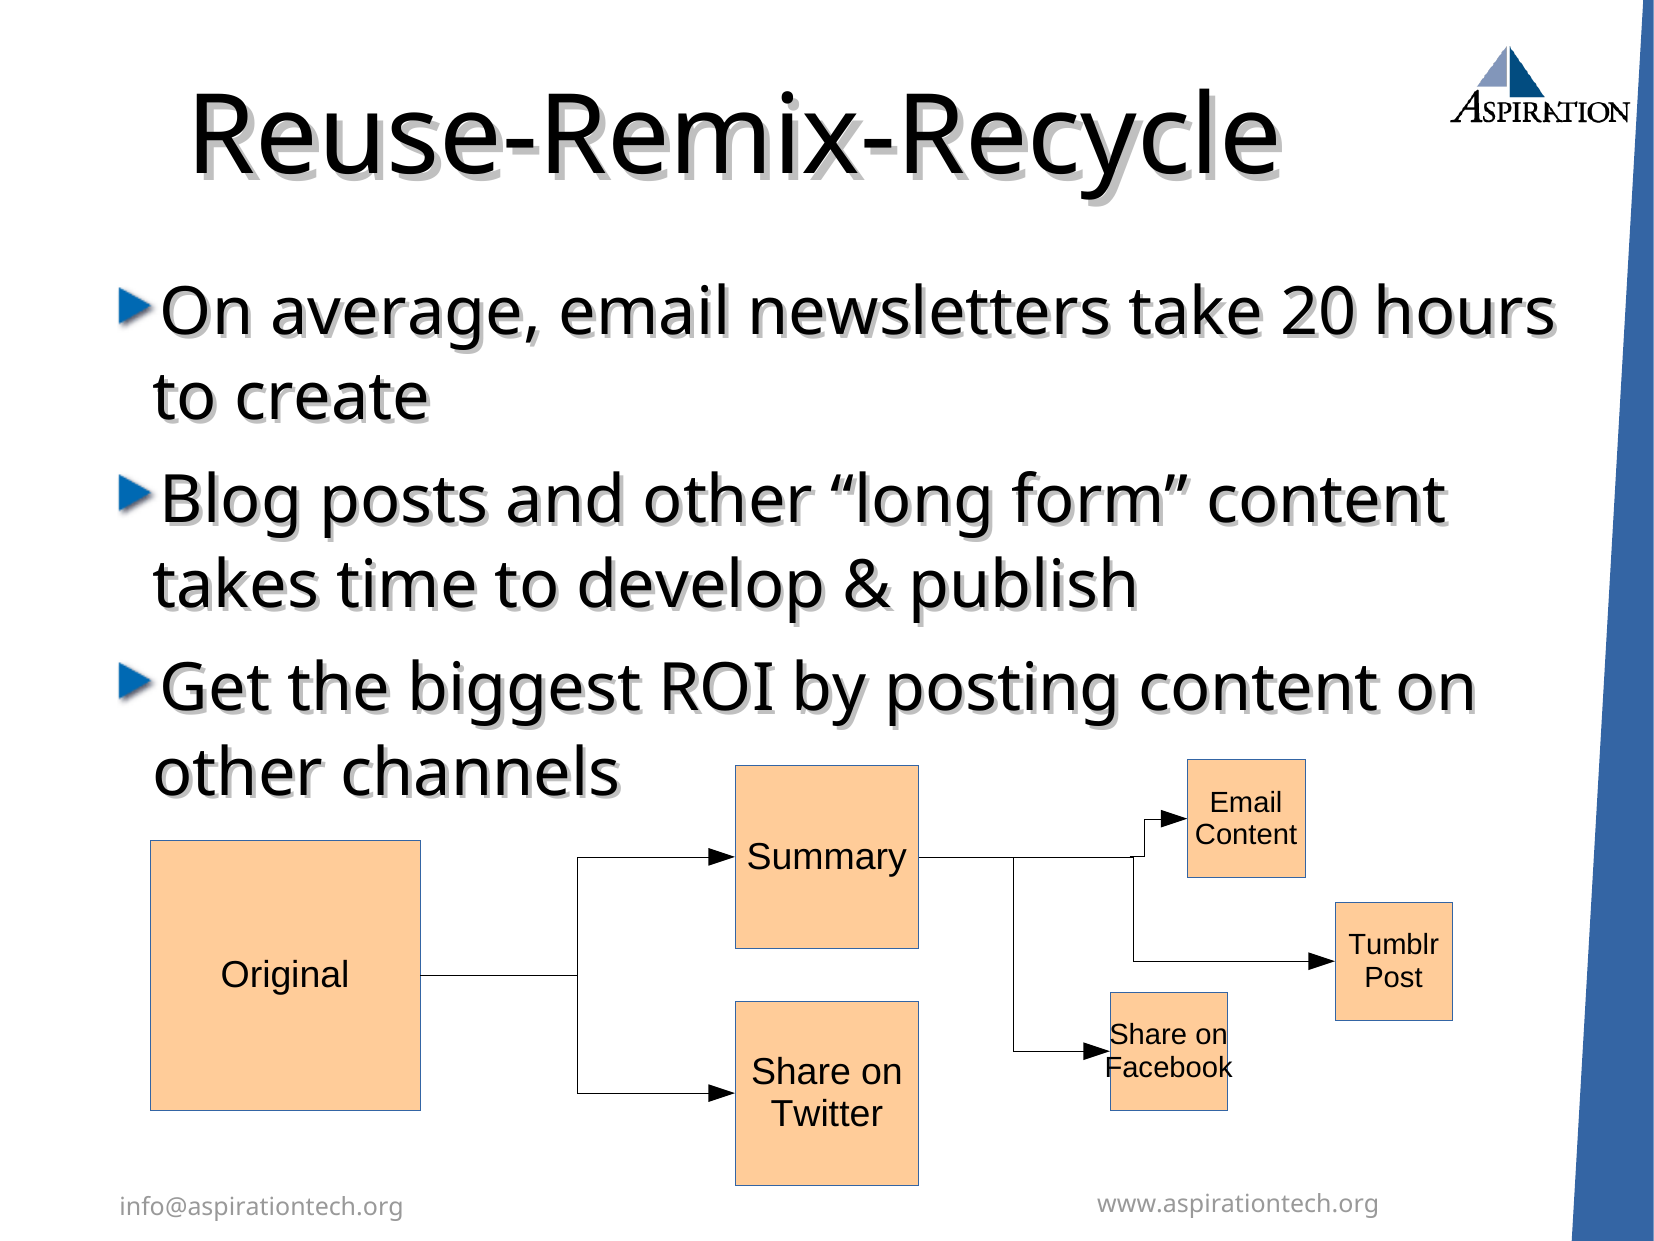

# Reuse-Remix-Recycle
On average, email newsletters take 20 hours to create
Blog posts and other “long form” content takes time to develop & publish
Get the biggest ROI by posting content on other channels
Email
Content
Summary
Original
Tumblr
Post
Share on
Facebook
Share on
Twitter